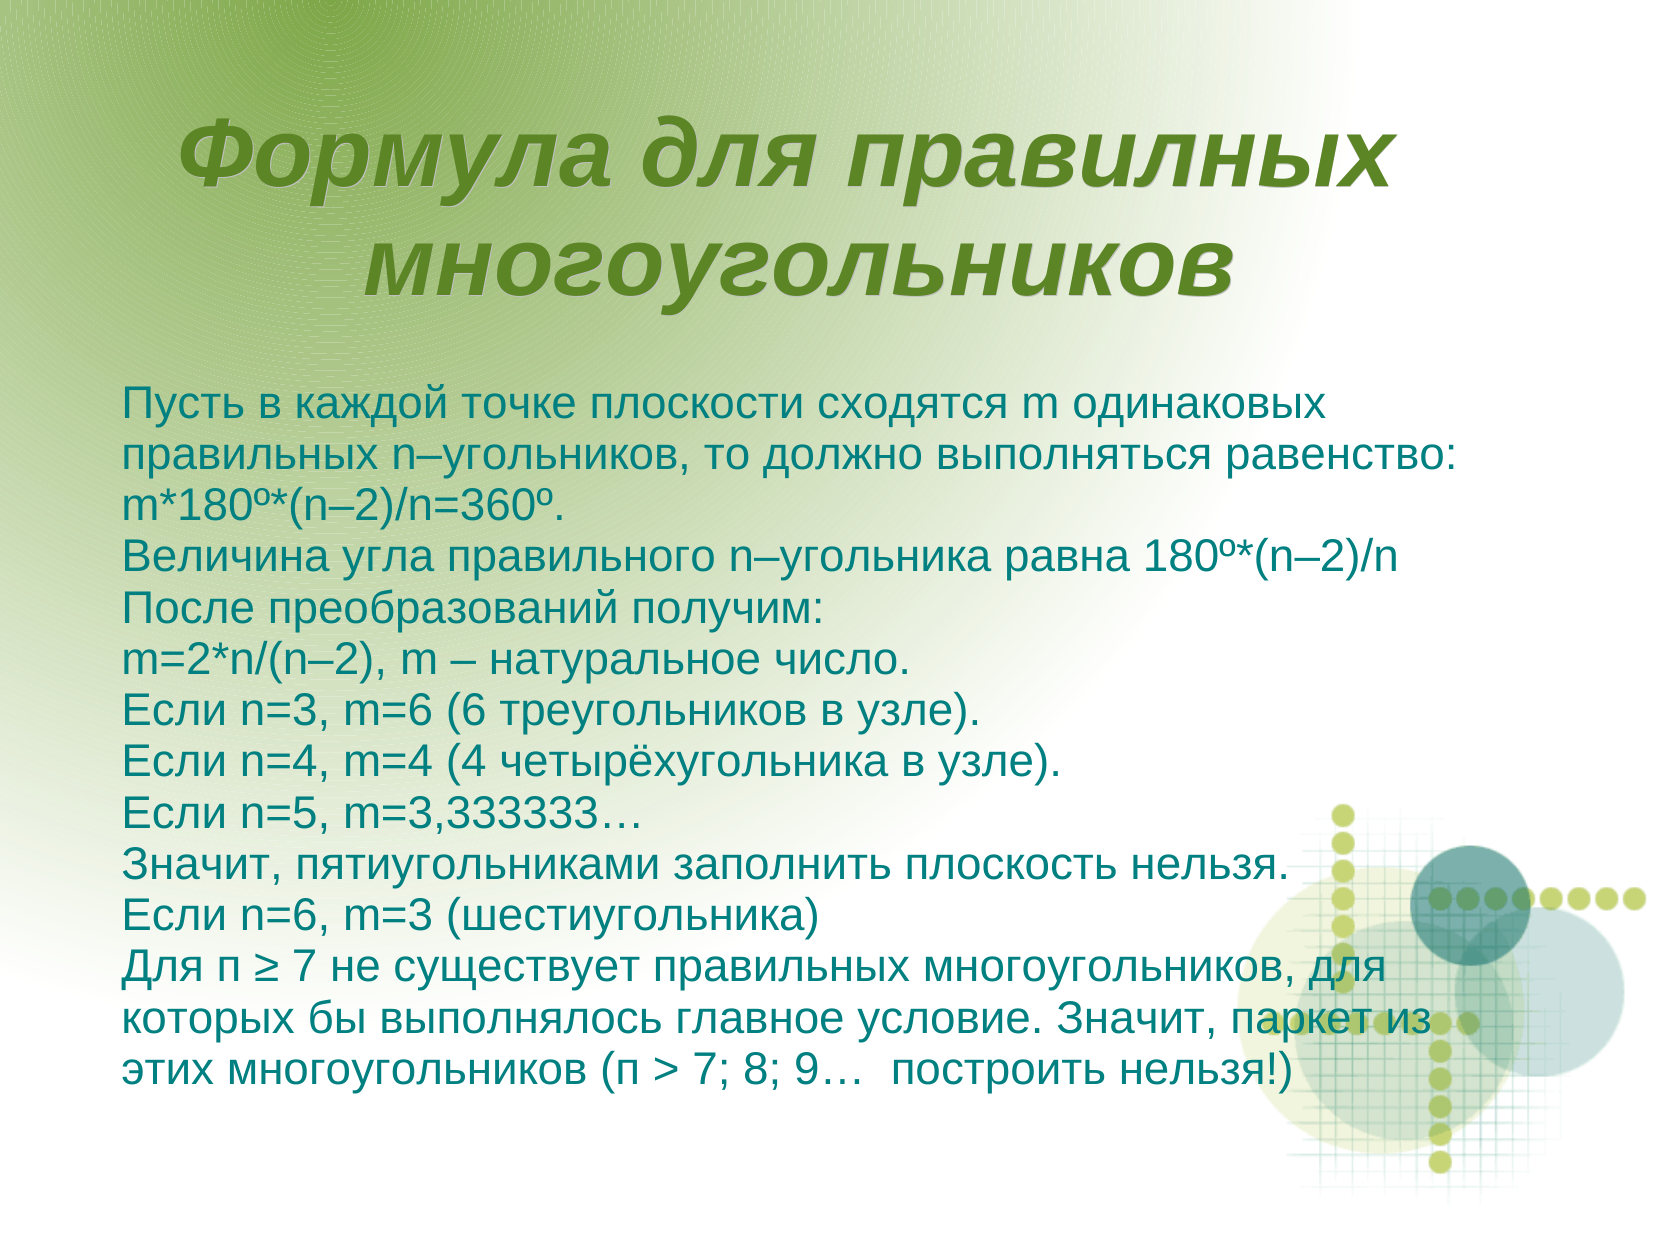

# Формула для правилных многоугольников
Пусть в каждой точке плоскости сходятся m одинаковых правильных n–угольников, то должно выполняться равенство:
m*180º*(n–2)/n=360º.
Величина угла правильного n–угольника равна 180º*(n–2)/n
После преобразований получим:
m=2*n/(n–2), m – натуральное число.
Если n=3, m=6 (6 треугольников в узле).
Если n=4, m=4 (4 четырёхугольника в узле).
Если n=5, m=3,333333…
Значит, пятиугольниками заполнить плоскость нельзя.
Если n=6, m=3 (шестиугольника)
Для п ≥ 7 не существует правильных многоугольников, для которых бы выполнялось главное условие. Значит, паркет из этих многоугольников (п > 7; 8; 9…  построить нельзя!)